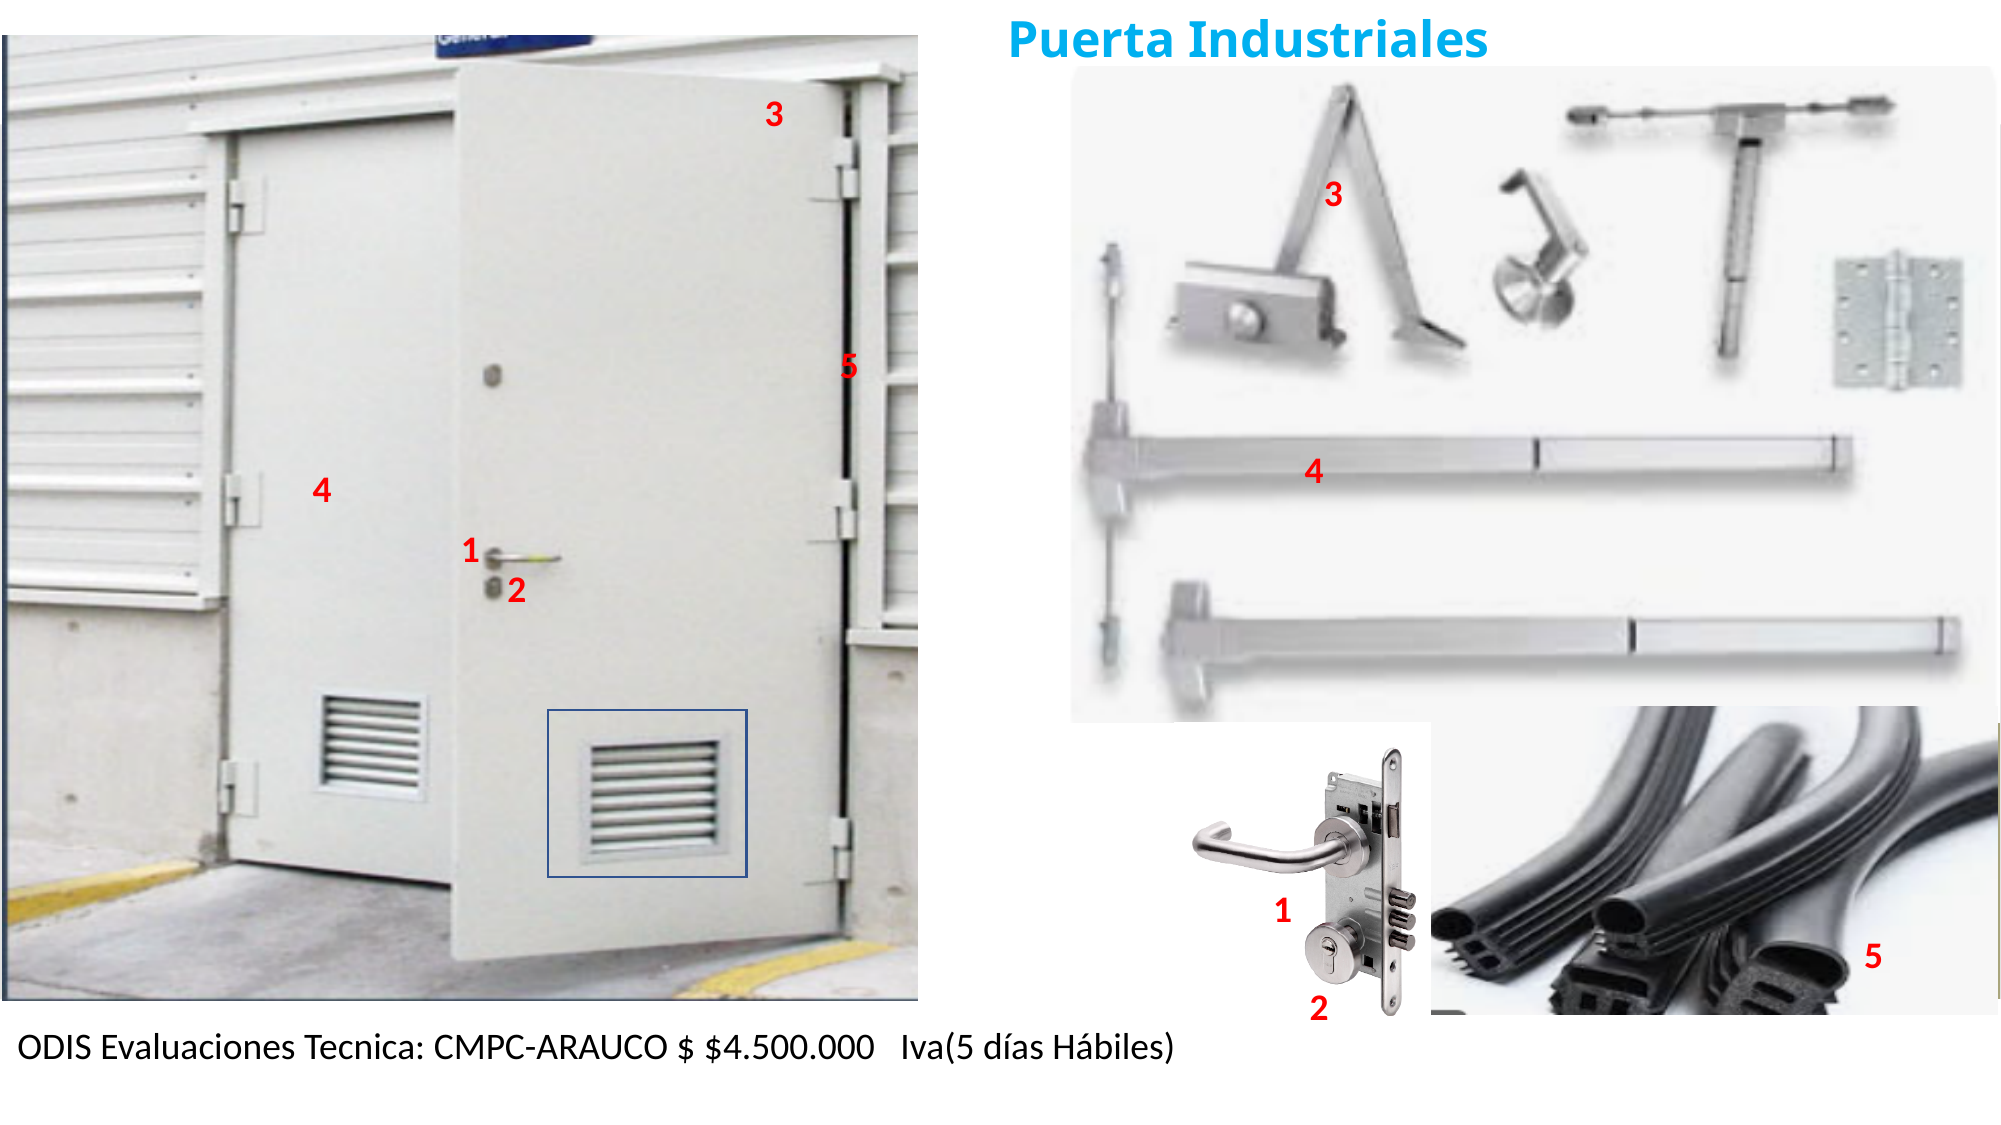

Puerta Industriales
3
3
5
4
4
1
2
1
5
2
ODIS Evaluaciones Tecnica: CMPC-ARAUCO $ $4.500.000 Iva(5 días Hábiles)